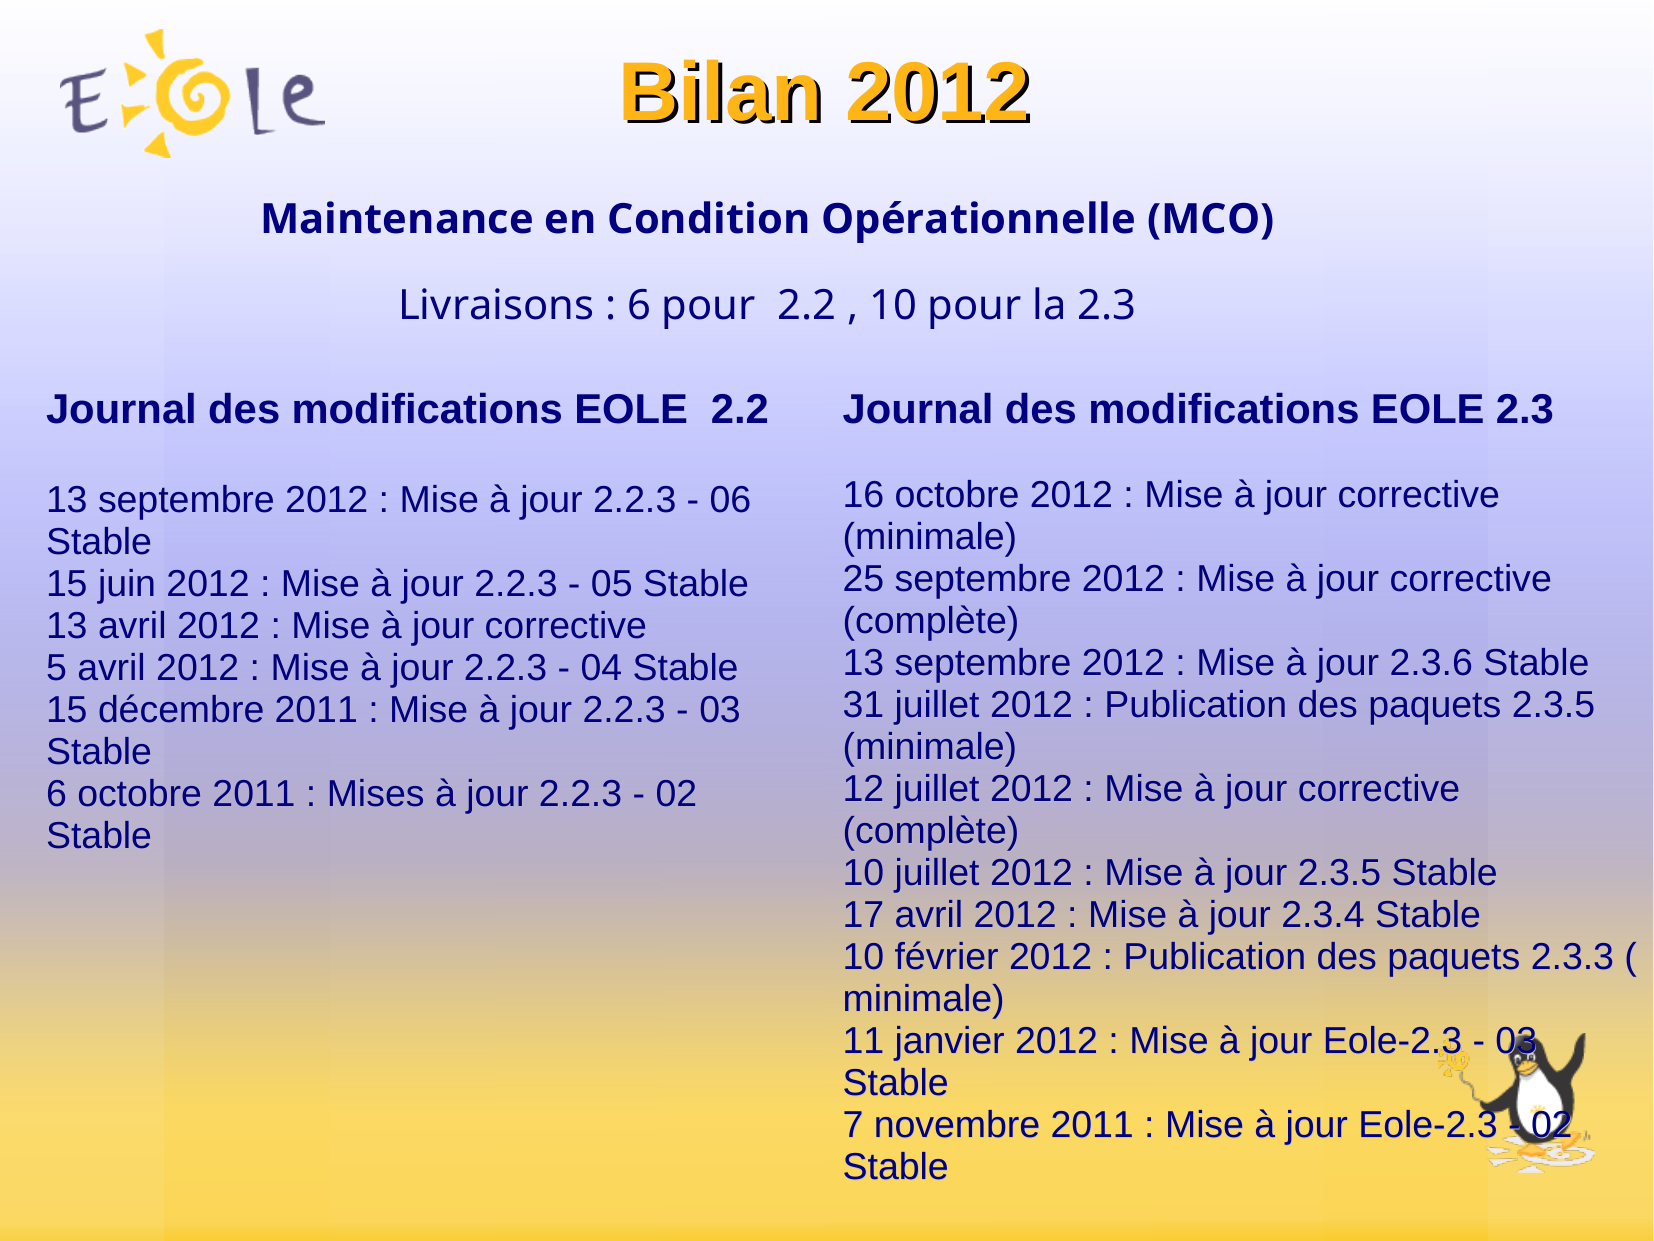

# Bilan 2012
Maintenance en Condition Opérationnelle (MCO)
Livraisons : 6 pour 2.2 , 10 pour la 2.3
Journal des modifications EOLE 2.2
13 septembre 2012 : Mise à jour 2.2.3 - 06 Stable
15 juin 2012 : Mise à jour 2.2.3 - 05 Stable
13 avril 2012 : Mise à jour corrective
5 avril 2012 : Mise à jour 2.2.3 - 04 Stable
15 décembre 2011 : Mise à jour 2.2.3 - 03 Stable
6 octobre 2011 : Mises à jour 2.2.3 - 02 Stable
Journal des modifications EOLE 2.3
16 octobre 2012 : Mise à jour corrective (minimale)
25 septembre 2012 : Mise à jour corrective (complète)
13 septembre 2012 : Mise à jour 2.3.6 Stable
31 juillet 2012 : Publication des paquets 2.3.5 (minimale)
12 juillet 2012 : Mise à jour corrective (complète)
10 juillet 2012 : Mise à jour 2.3.5 Stable
17 avril 2012 : Mise à jour 2.3.4 Stable
10 février 2012 : Publication des paquets 2.3.3 ( minimale)
11 janvier 2012 : Mise à jour Eole-2.3 - 03 Stable
7 novembre 2011 : Mise à jour Eole-2.3 - 02 Stable